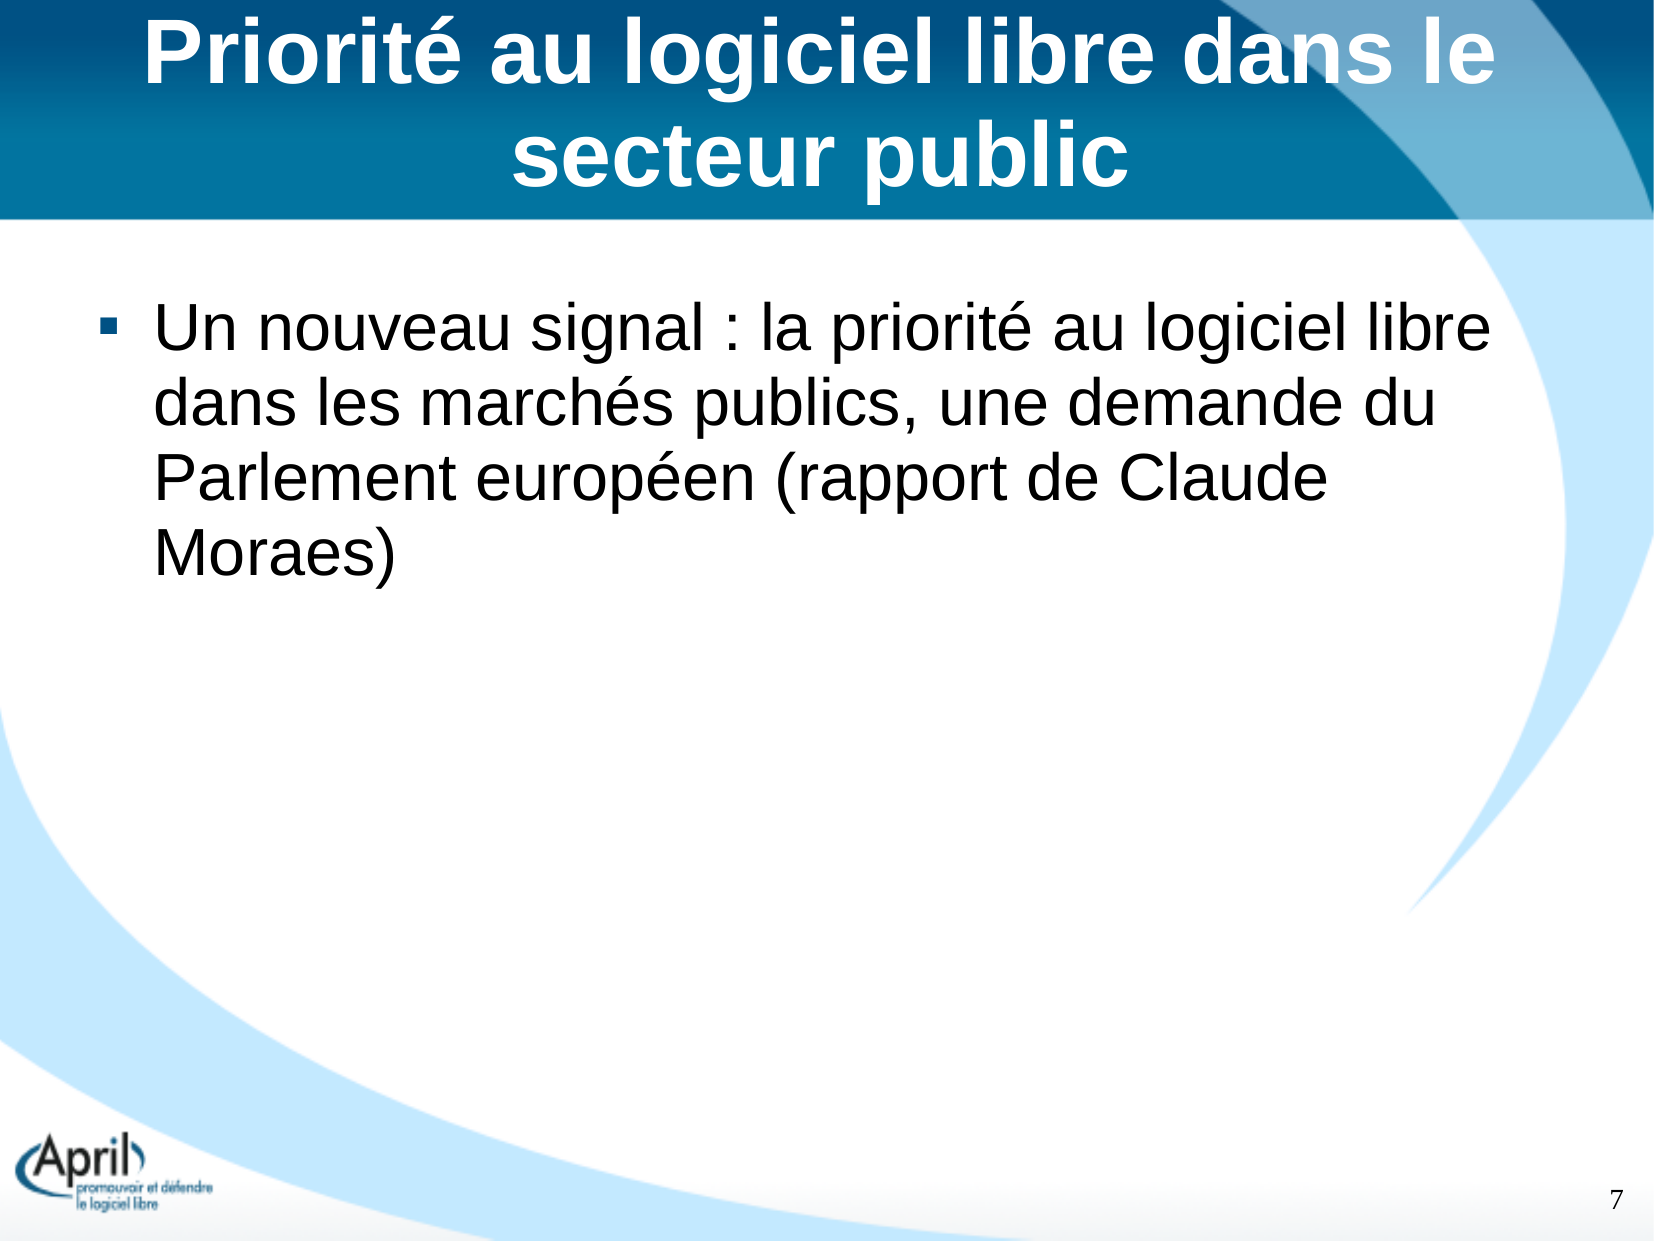

# Priorité au logiciel libre dans le secteur public
Un nouveau signal : la priorité au logiciel libre dans les marchés publics, une demande du Parlement européen (rapport de Claude Moraes)
7